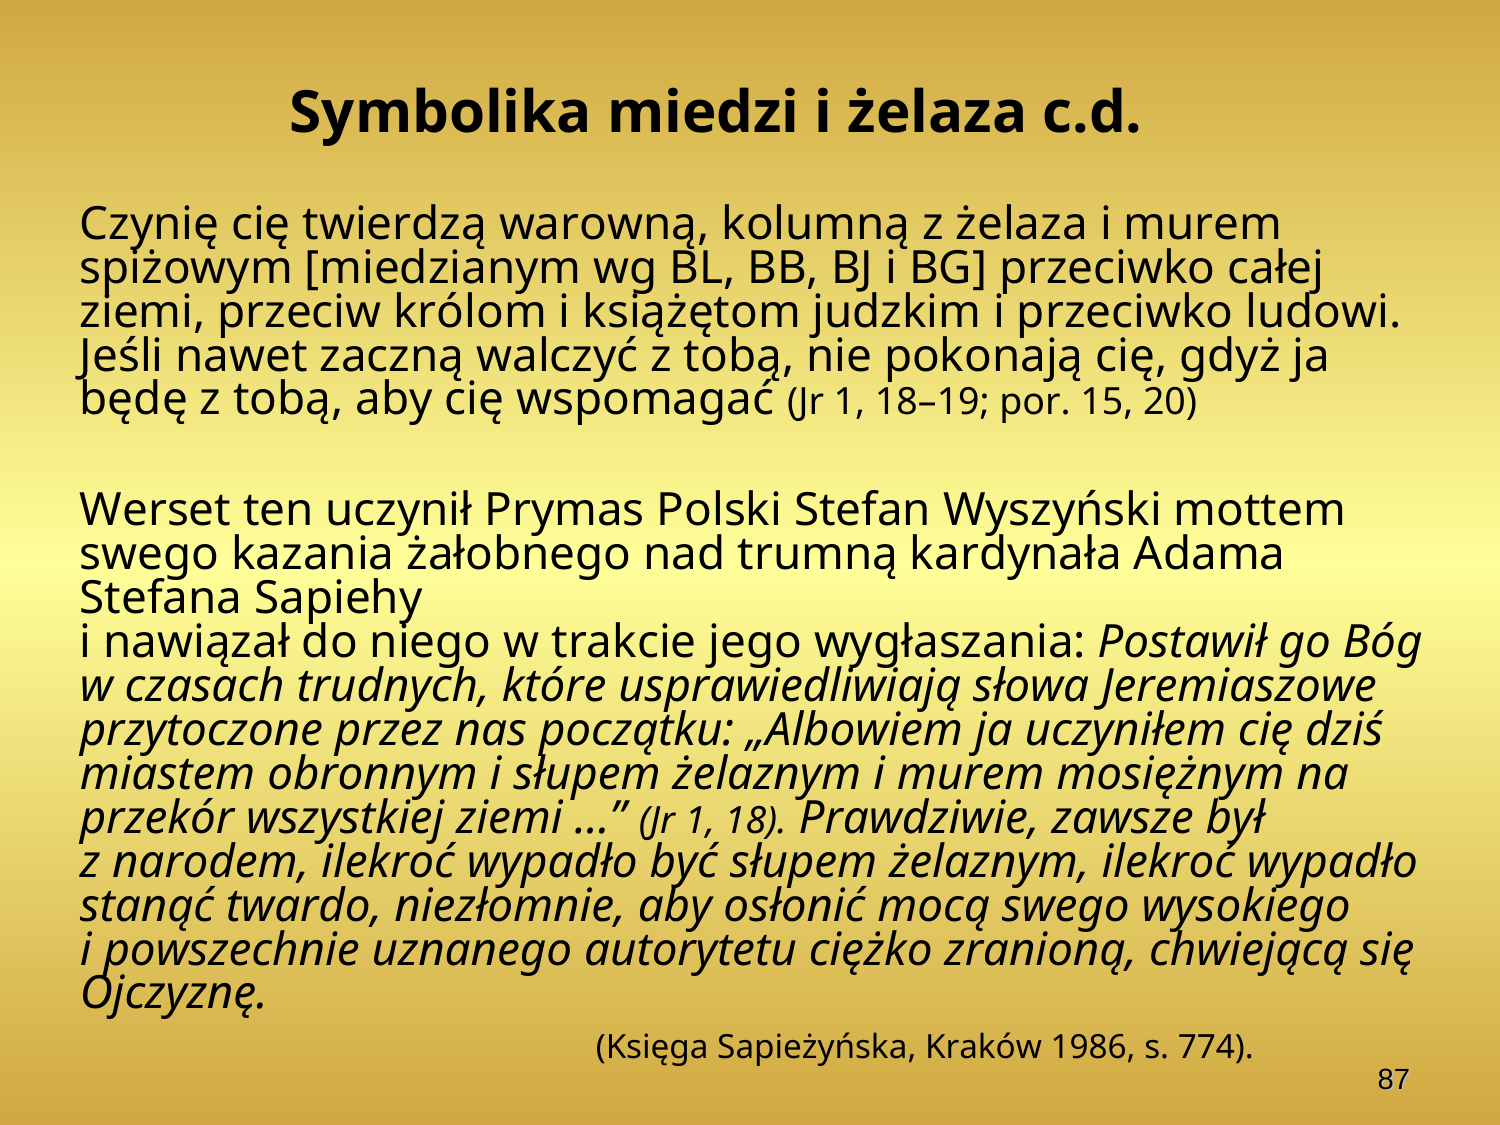

# Symbolika miedzi i żelaza c.d.
Czynię cię twierdzą warowną, kolumną z żelaza i murem spiżowym [miedzianym wg BL, BB, BJ i BG] przeciwko całej ziemi, przeciw królom i książętom judzkim i przeciwko ludowi. Jeśli nawet zaczną walczyć z tobą, nie pokonają cię, gdyż ja będę z tobą, aby cię wspomagać (Jr 1, 18–19; por. 15, 20)
Werset ten uczynił Prymas Polski Stefan Wyszyński mottem swego kazania żałobnego nad trumną kardynała Adama Stefana Sapiehy
i nawiązał do niego w trakcie jego wygłaszania: Postawił go Bóg
w czasach trudnych, które usprawiedliwiają słowa Jeremiaszowe przytoczone przez nas początku: „Albowiem ja uczyniłem cię dziś miastem obronnym i słupem żelaznym i murem mosiężnym na przekór wszystkiej ziemi ...” (Jr 1, 18). Prawdziwie, zawsze był
z narodem, ilekroć wypadło być słupem żelaznym, ilekroć wypadło stanąć twardo, niezłomnie, aby osłonić mocą swego wysokiego
i powszechnie uznanego autorytetu ciężko zranioną, chwiejącą się Ojczyznę.
 (Księga Sapieżyńska, Kraków 1986, s. 774).